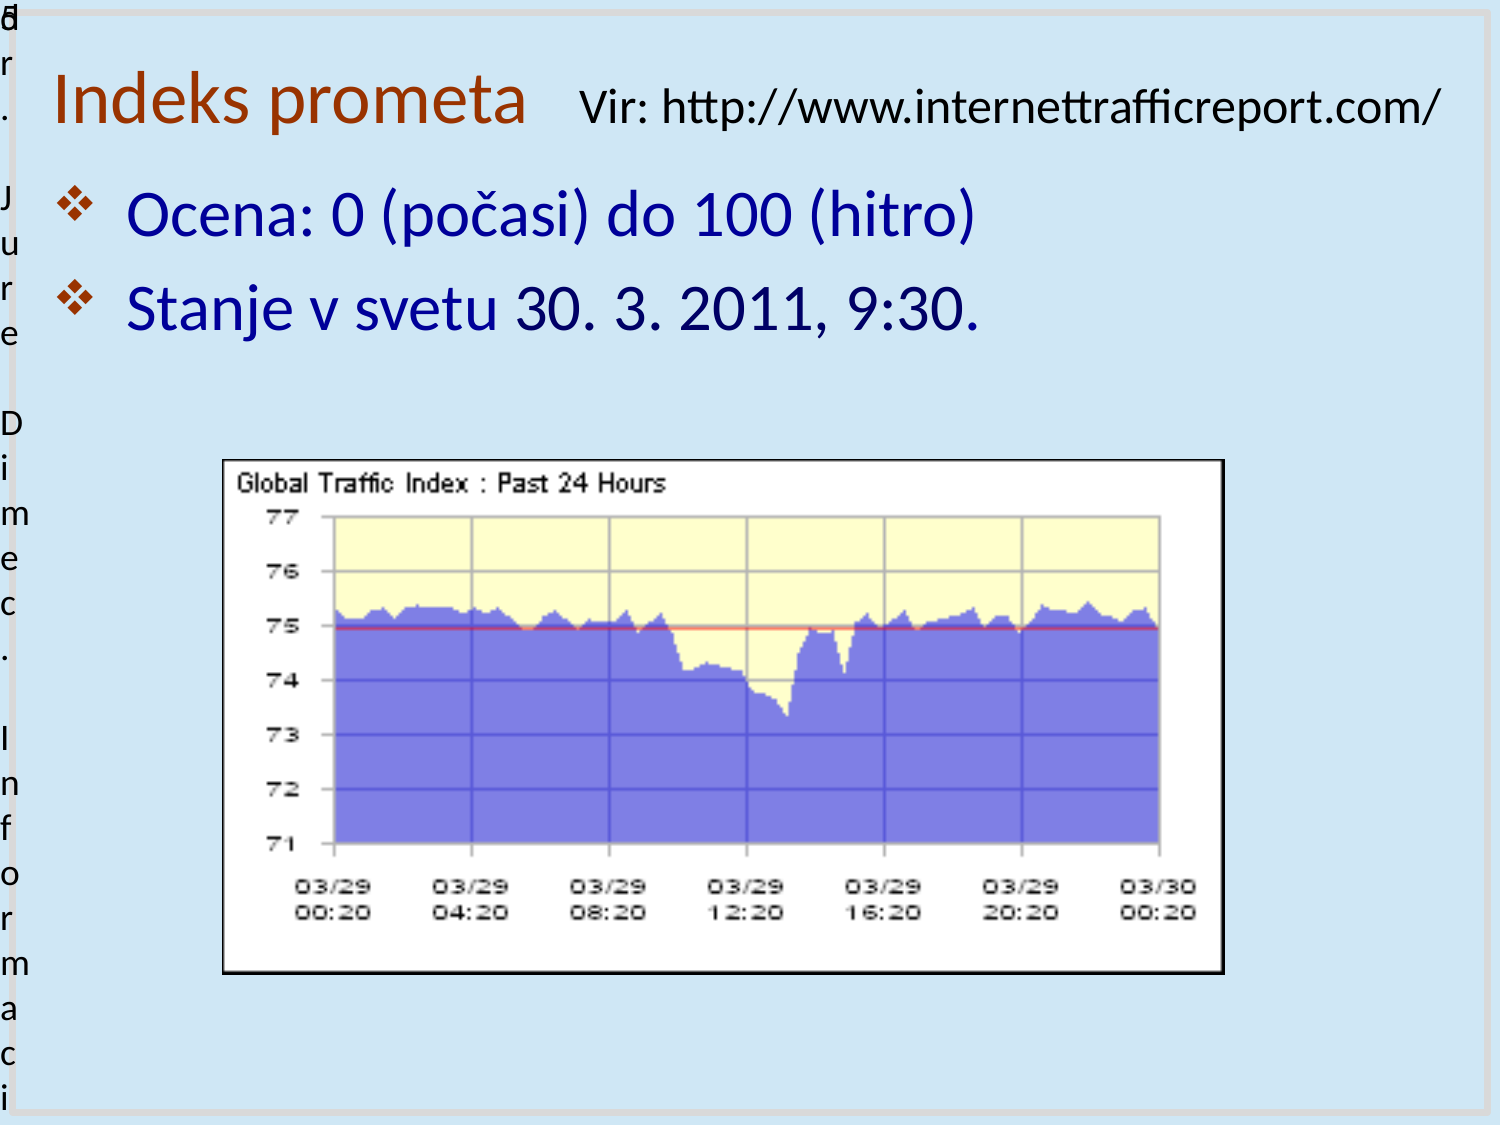

dr. Jure Dimec. Informacijski viri na Internetu (2012 / 13). Statistika prometa na Internetu.
# Indeks prometa Vir: http://www.internettrafficreport.com/
Ocena: 0 (počasi) do 100 (hitro)
Stanje v svetu 30. 3. 2011, 9:30.